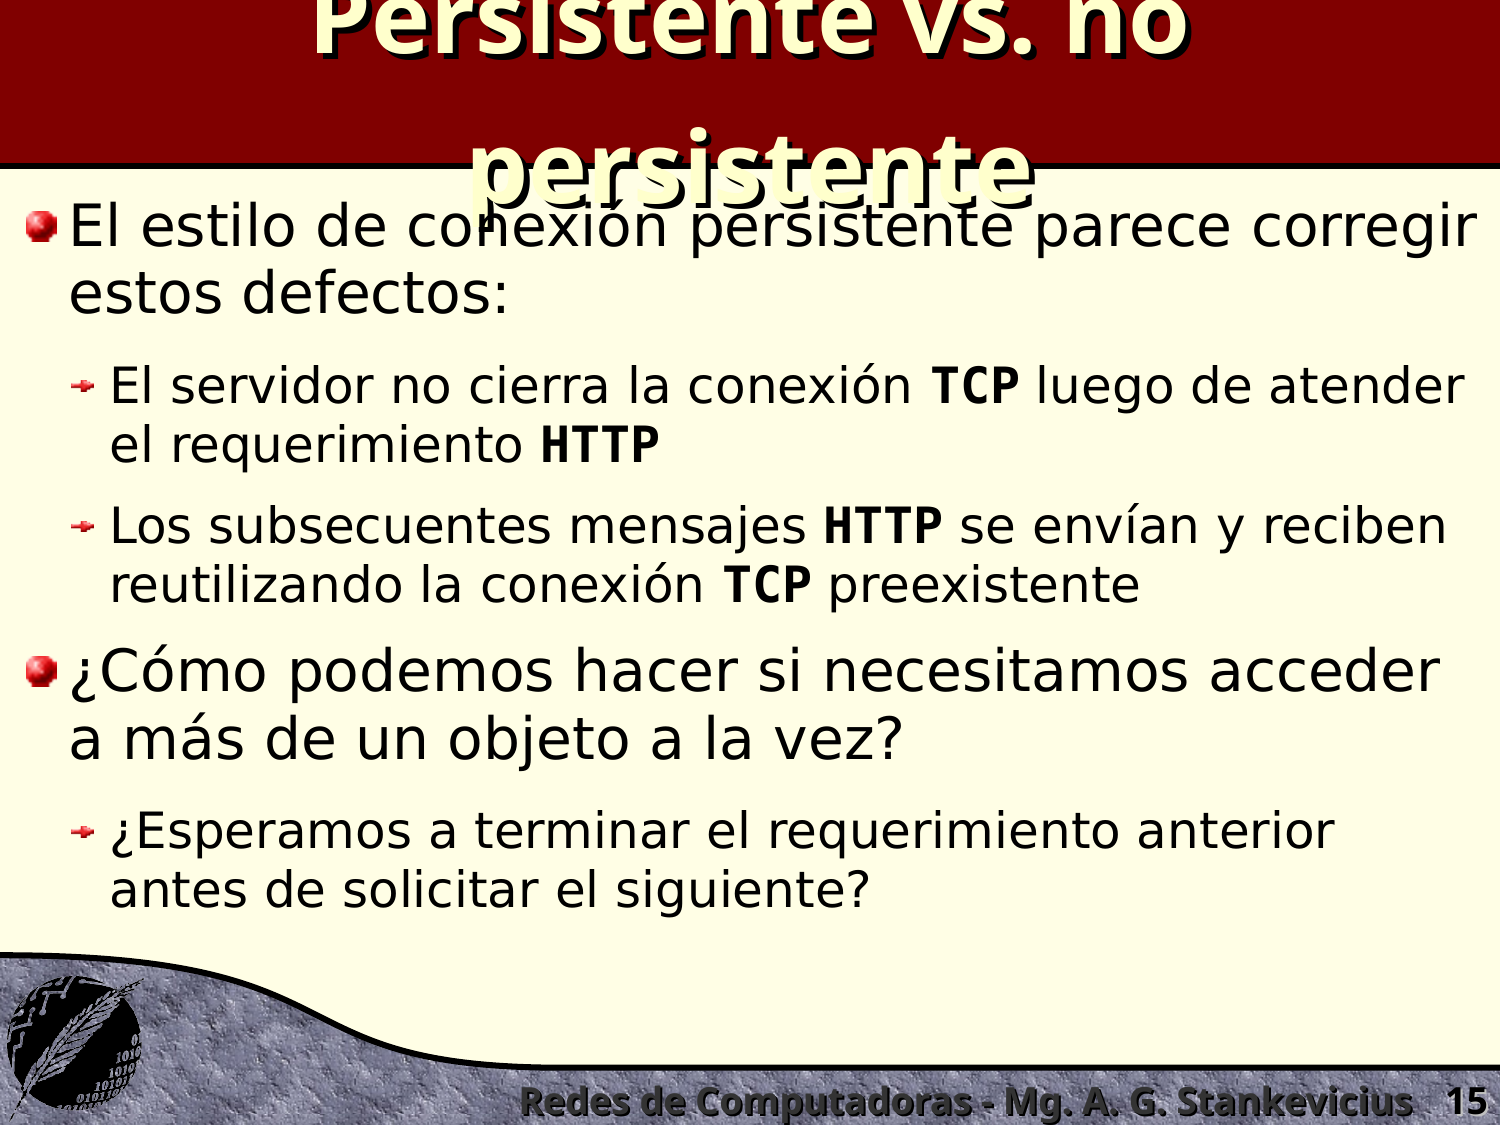

# Persistente vs. no persistente
El estilo de conexión persistente parece corregir estos defectos:
El servidor no cierra la conexión TCP luego de atender el requerimiento HTTP
Los subsecuentes mensajes HTTP se envían y reciben reutilizando la conexión TCP preexistente
¿Cómo podemos hacer si necesitamos acceder a más de un objeto a la vez?
¿Esperamos a terminar el requerimiento anterior antes de solicitar el siguiente?
15